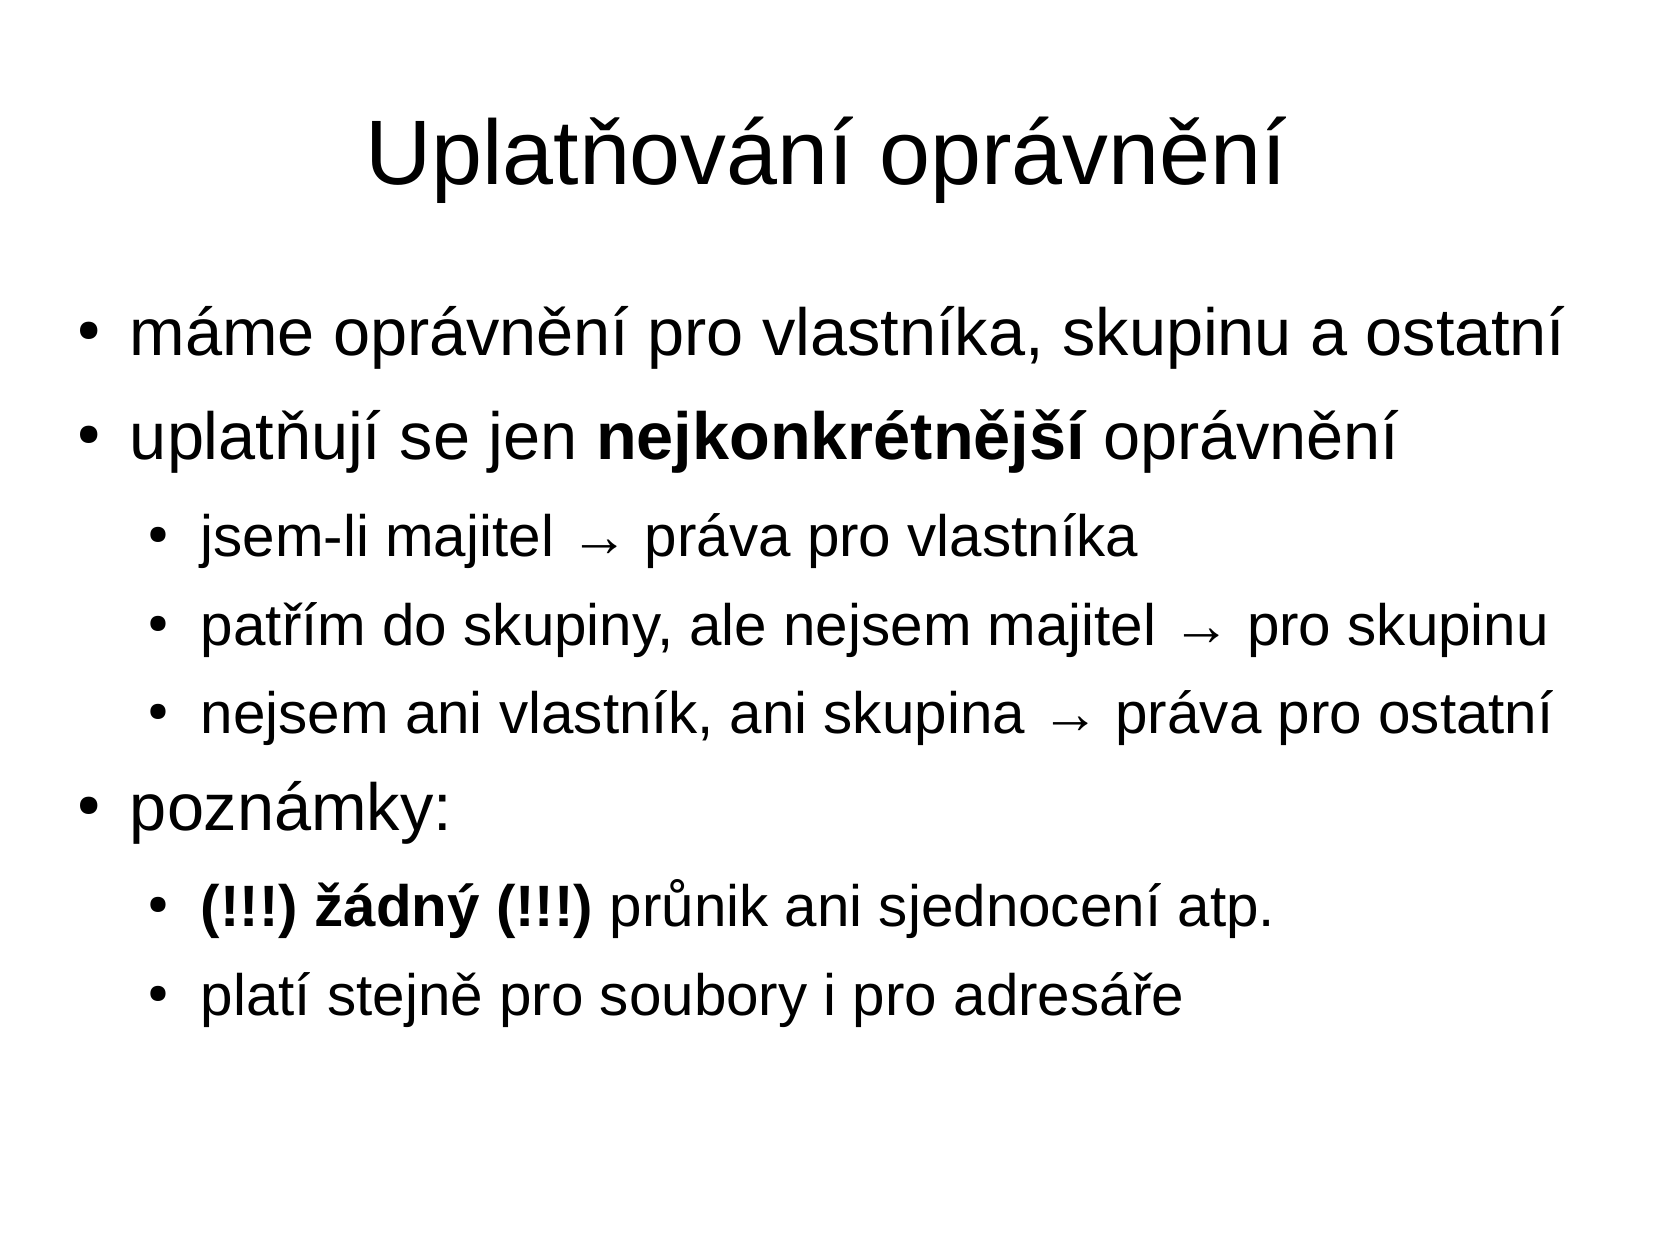

# Uplatňování oprávnění
máme oprávnění pro vlastníka, skupinu a ostatní
uplatňují se jen nejkonkrétnější oprávnění
jsem-li majitel → práva pro vlastníka
patřím do skupiny, ale nejsem majitel → pro skupinu
nejsem ani vlastník, ani skupina → práva pro ostatní
poznámky:
(!!!) žádný (!!!) průnik ani sjednocení atp.
platí stejně pro soubory i pro adresáře